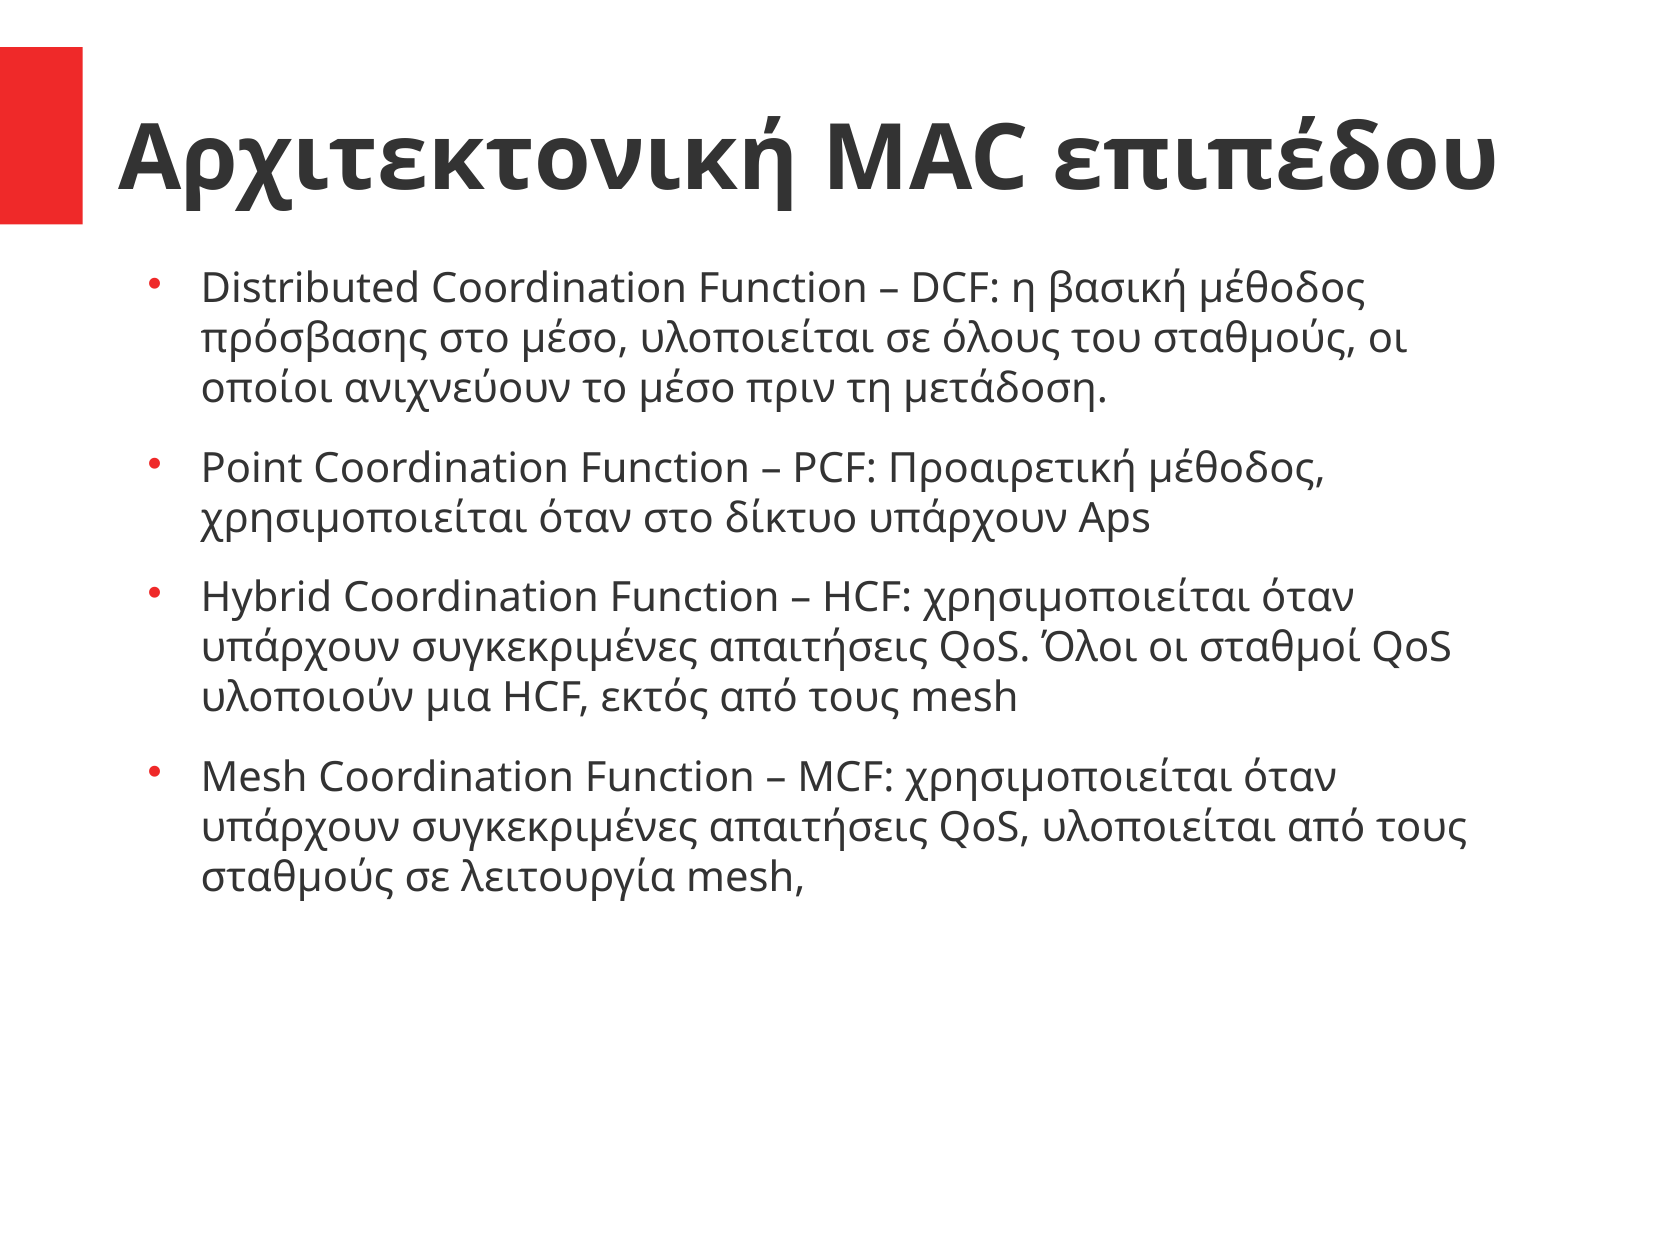

Αρχιτεκτονική MAC επιπέδου
Distributed Coordination Function – DCF: η βασική μέθοδος πρόσβασης στο μέσο, υλοποιείται σε όλους του σταθμούς, οι οποίοι ανιχνεύουν το μέσο πριν τη μετάδοση.
Point Coordination Function – PCF: Προαιρετική μέθοδος, χρησιμοποιείται όταν στο δίκτυο υπάρχουν Aps
Hybrid Coordination Function – HCF: χρησιμοποιείται όταν υπάρχουν συγκεκριμένες απαιτήσεις QoS. Όλοι οι σταθμοί QoS υλοποιούν μια HCF, εκτός από τους mesh
Mesh Coordination Function – MCF: χρησιμοποιείται όταν υπάρχουν συγκεκριμένες απαιτήσεις QoS, υλοποιείται από τους σταθμούς σε λειτουργία mesh,